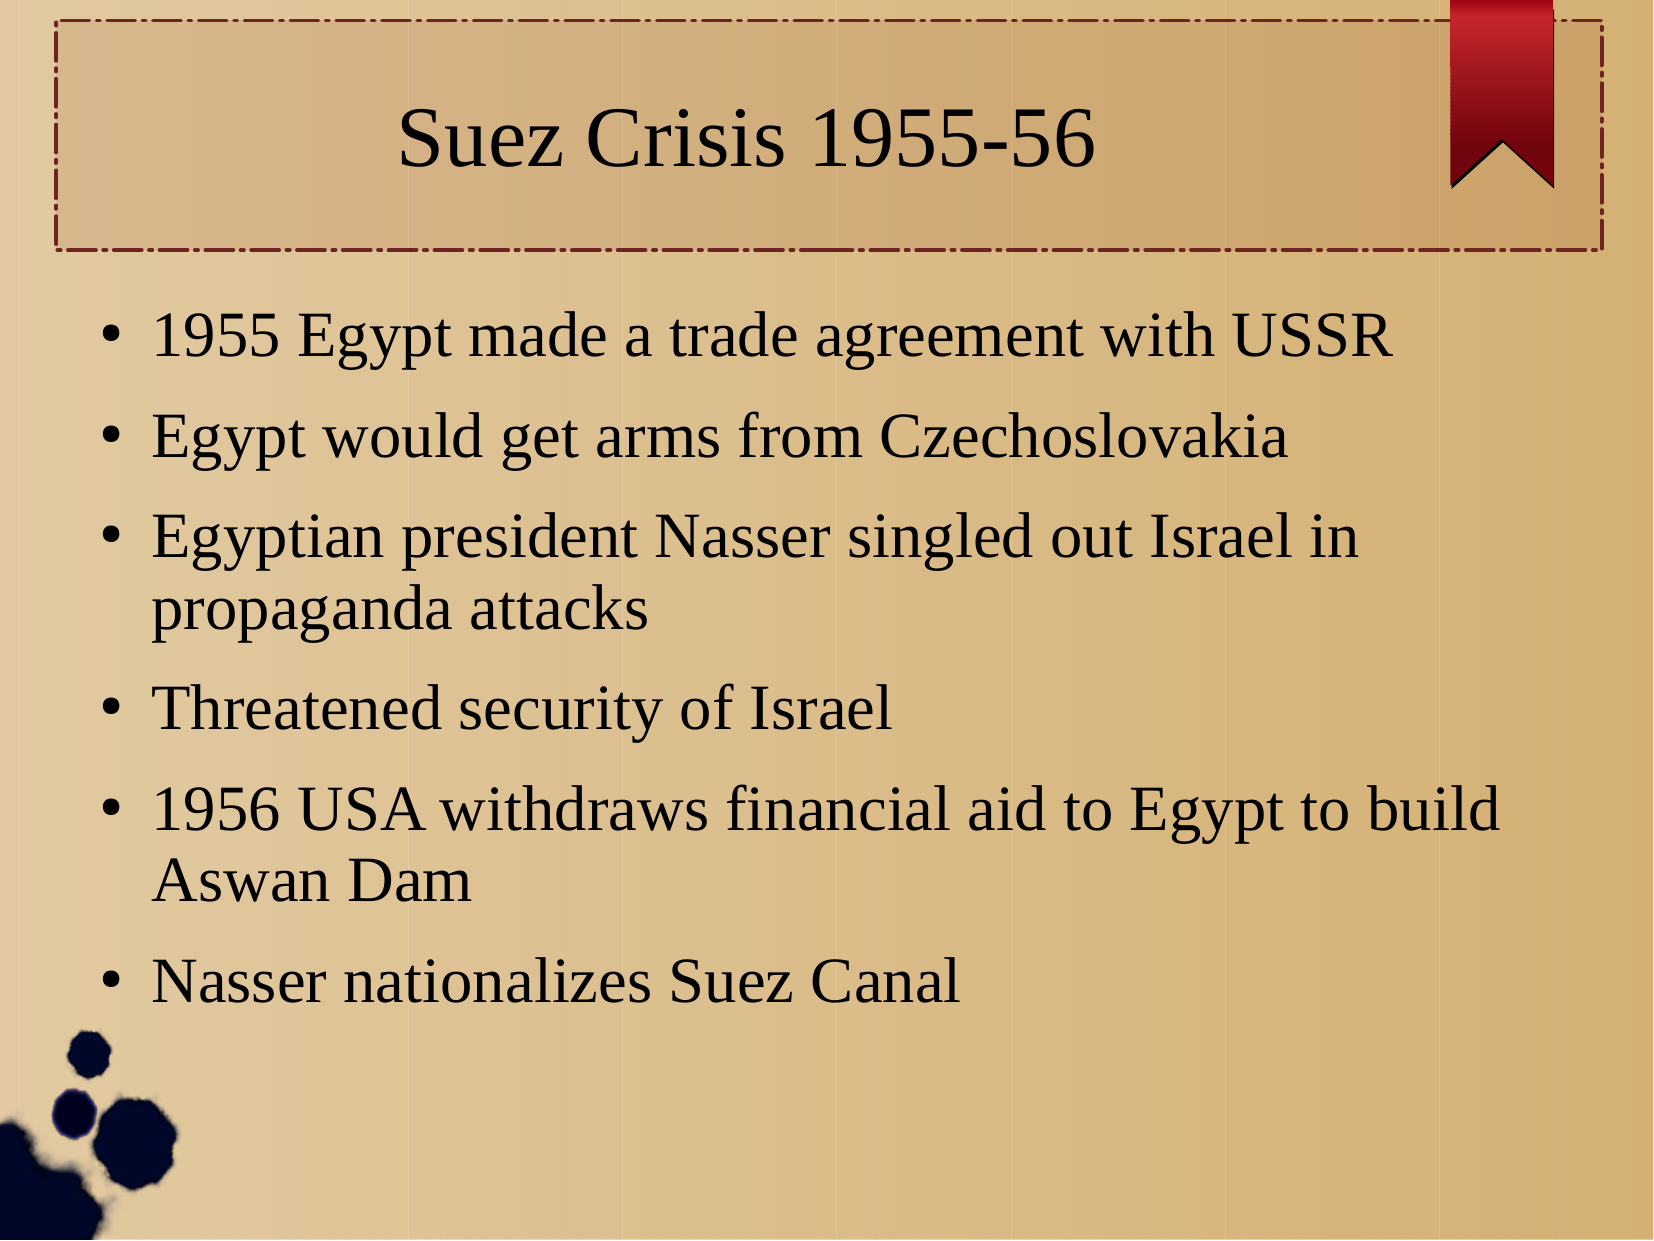

# Suez Crisis 1955-56
1955 Egypt made a trade agreement with USSR
Egypt would get arms from Czechoslovakia
Egyptian president Nasser singled out Israel in propaganda attacks
Threatened security of Israel
1956 USA withdraws financial aid to Egypt to build Aswan Dam
Nasser nationalizes Suez Canal